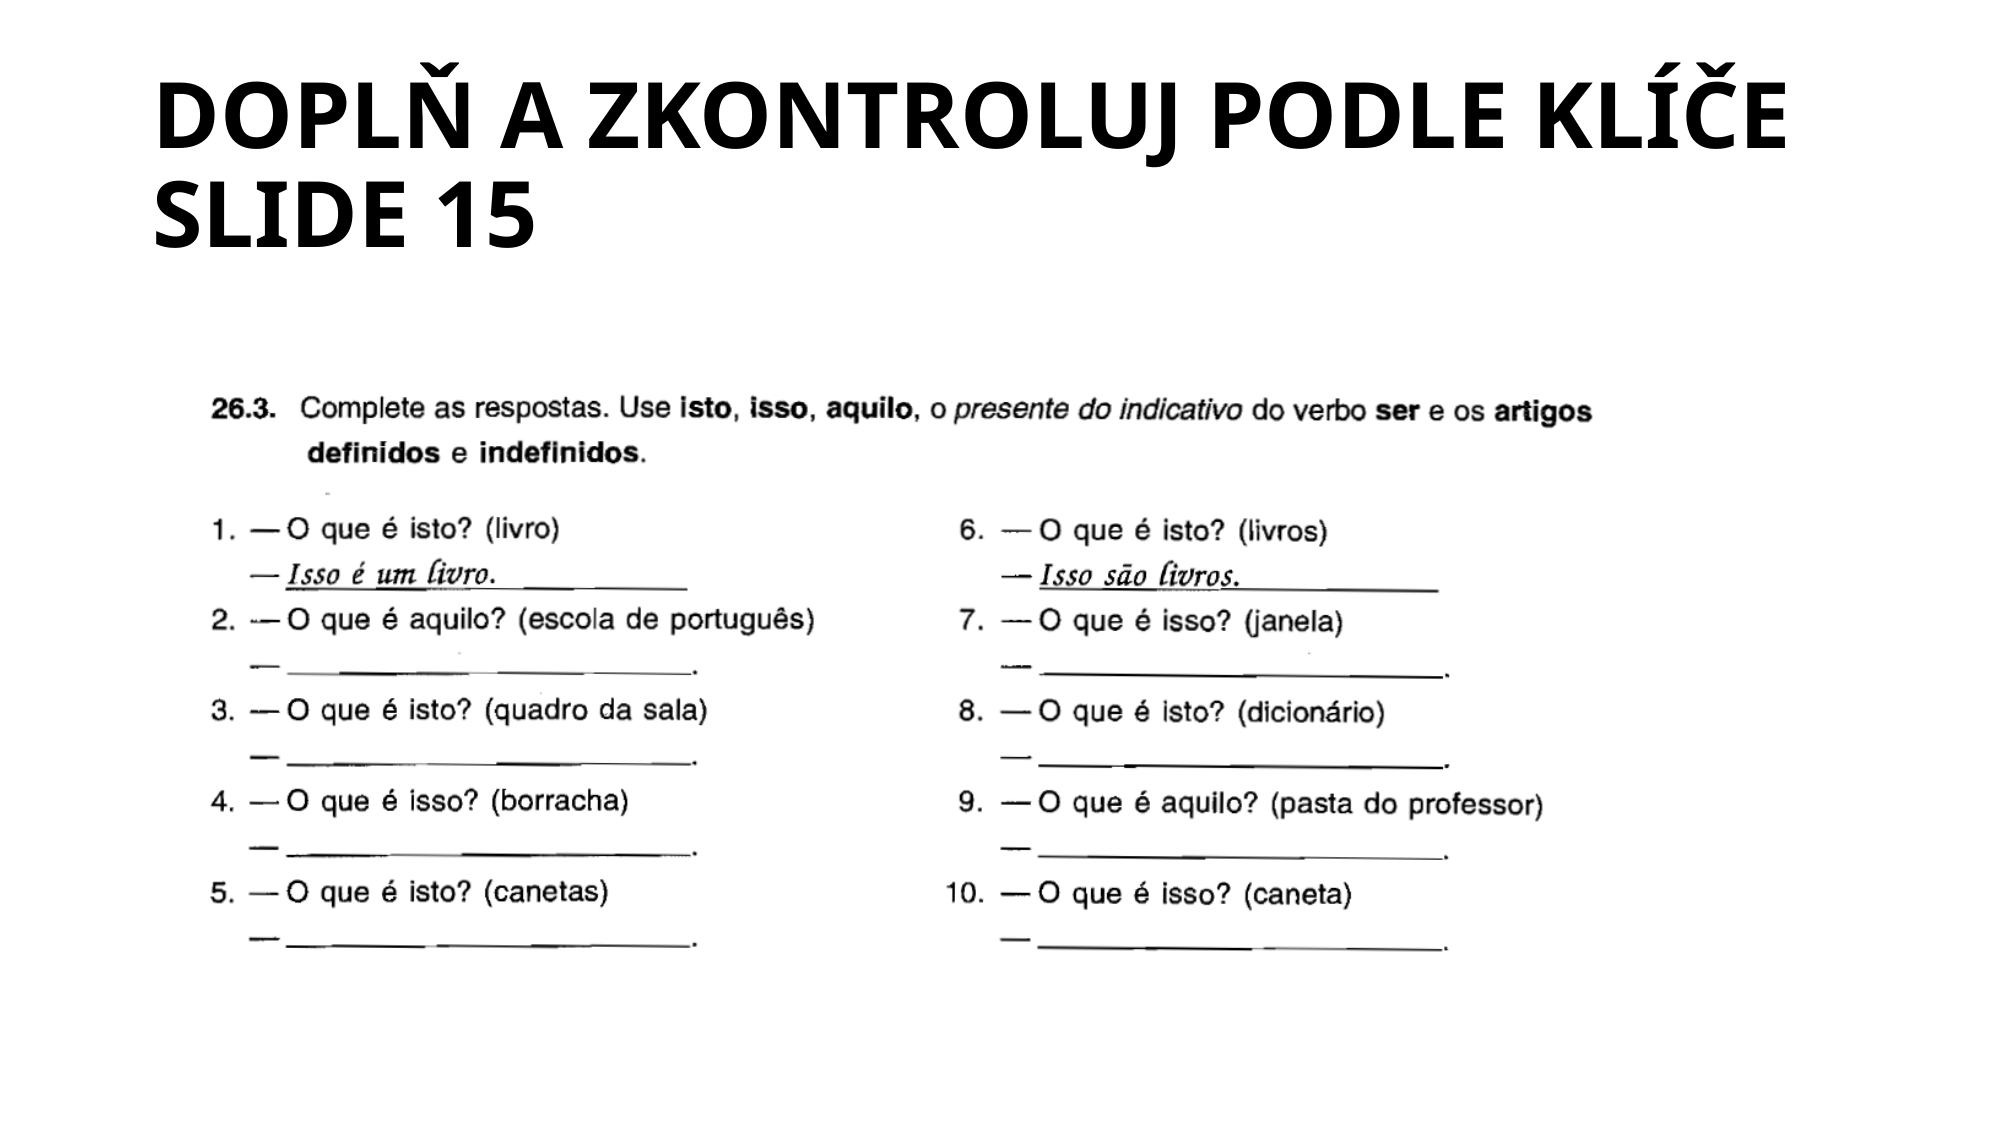

# DOPLŇ A ZKONTROLUJ PODLE KLÍČE SLIDE 15